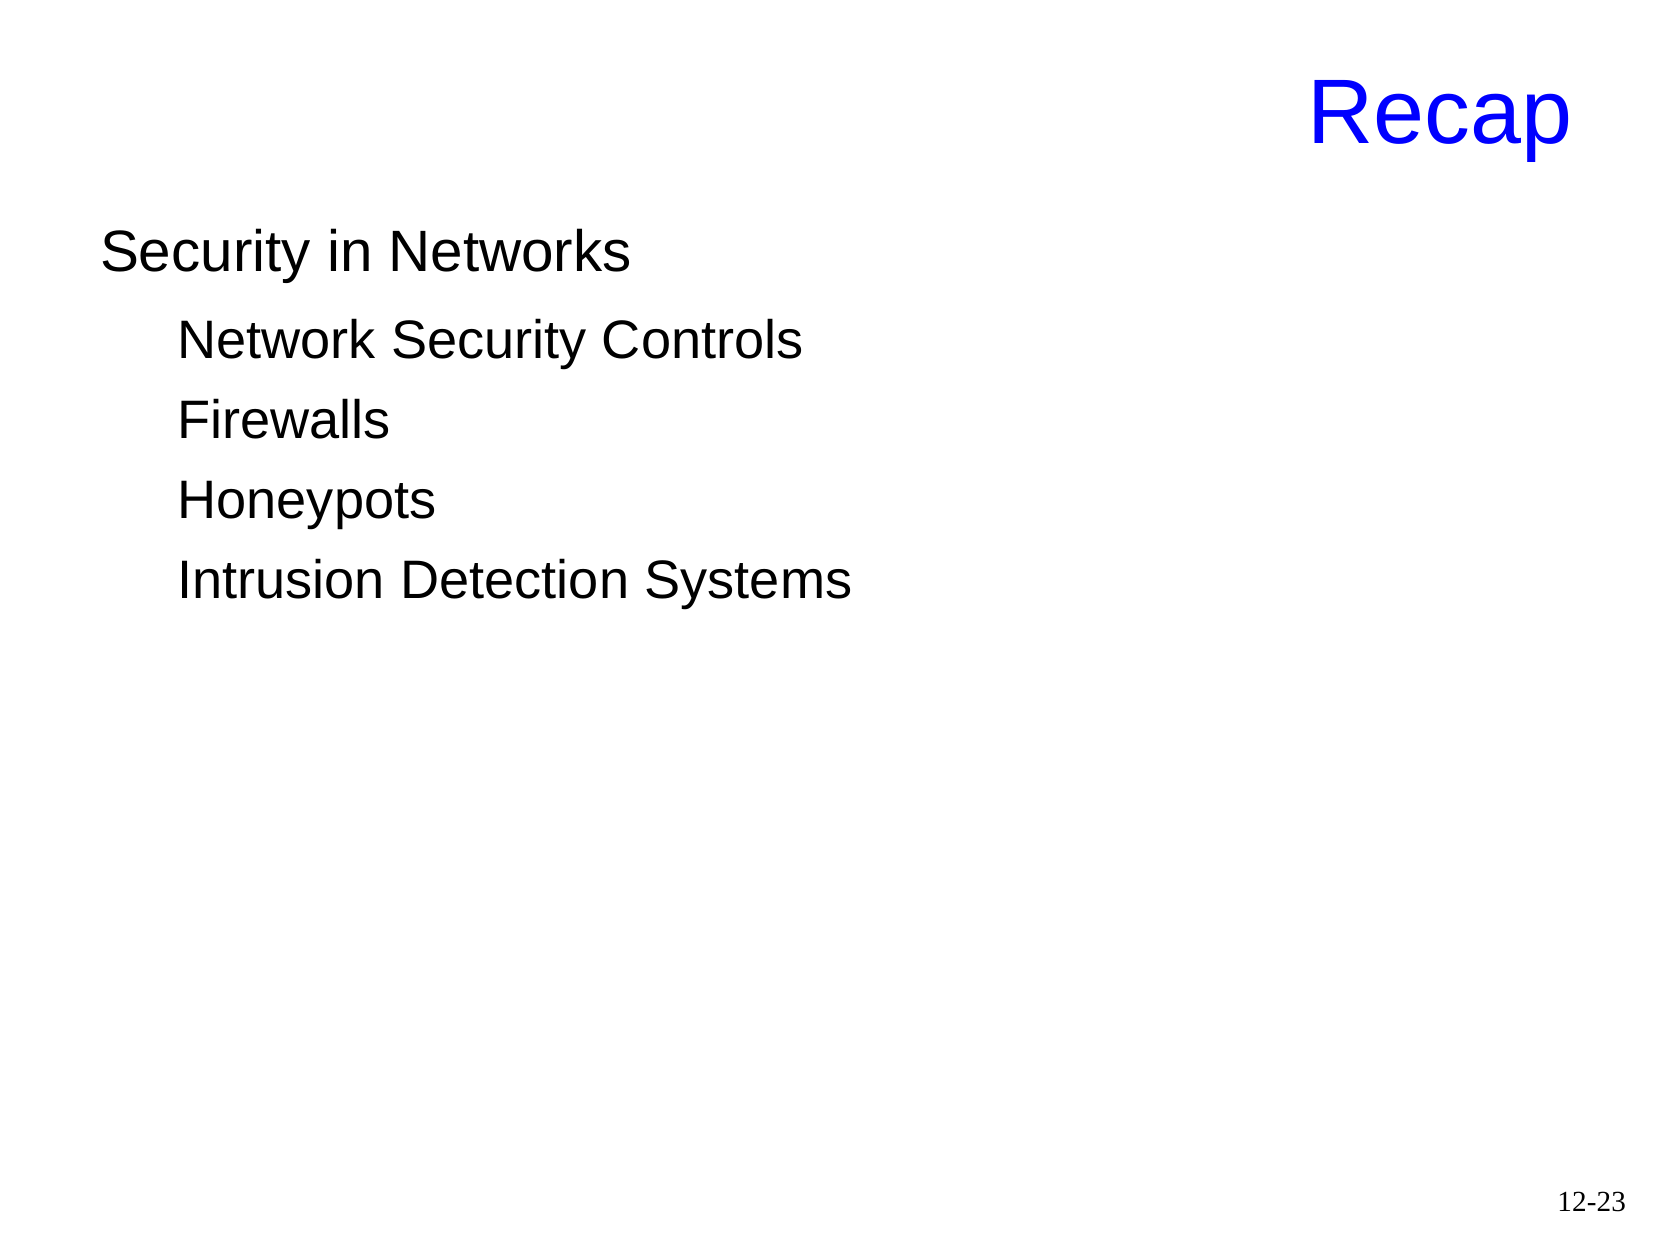

# Recap
Security in Networks
Network Security Controls
Firewalls
Honeypots
Intrusion Detection Systems